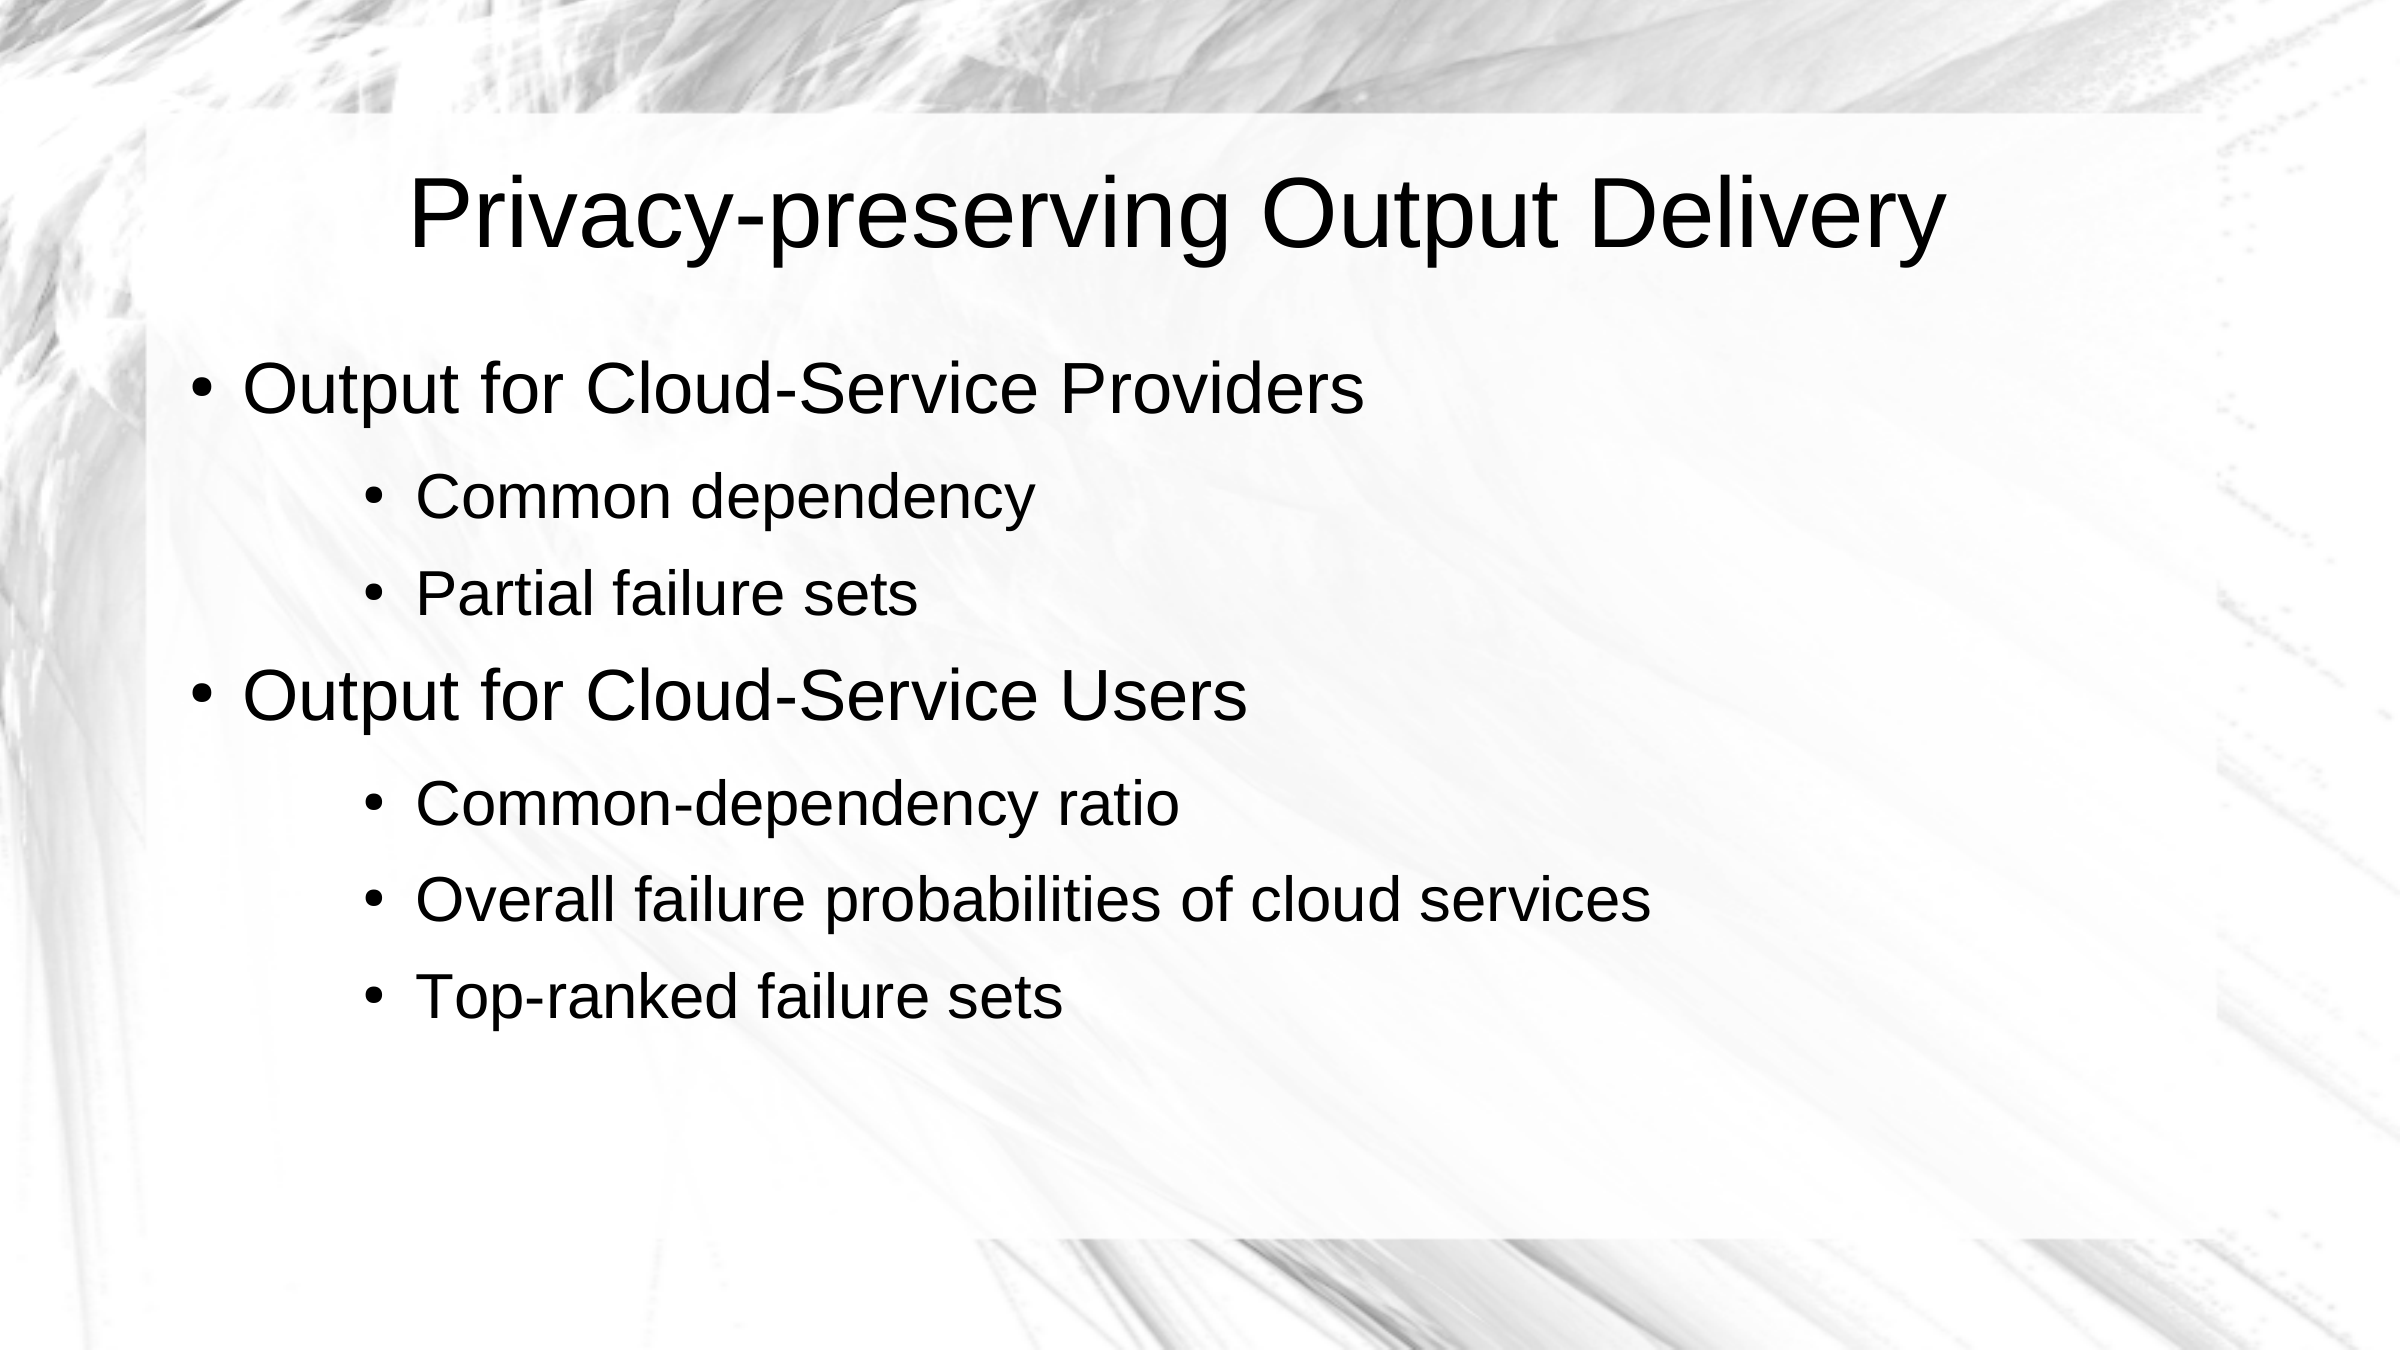

# Privacy-preserving Output Delivery
Output for Cloud-Service Providers
Common dependency
Partial failure sets
Output for Cloud-Service Users
Common-dependency ratio
Overall failure probabilities of cloud services
Top-ranked failure sets